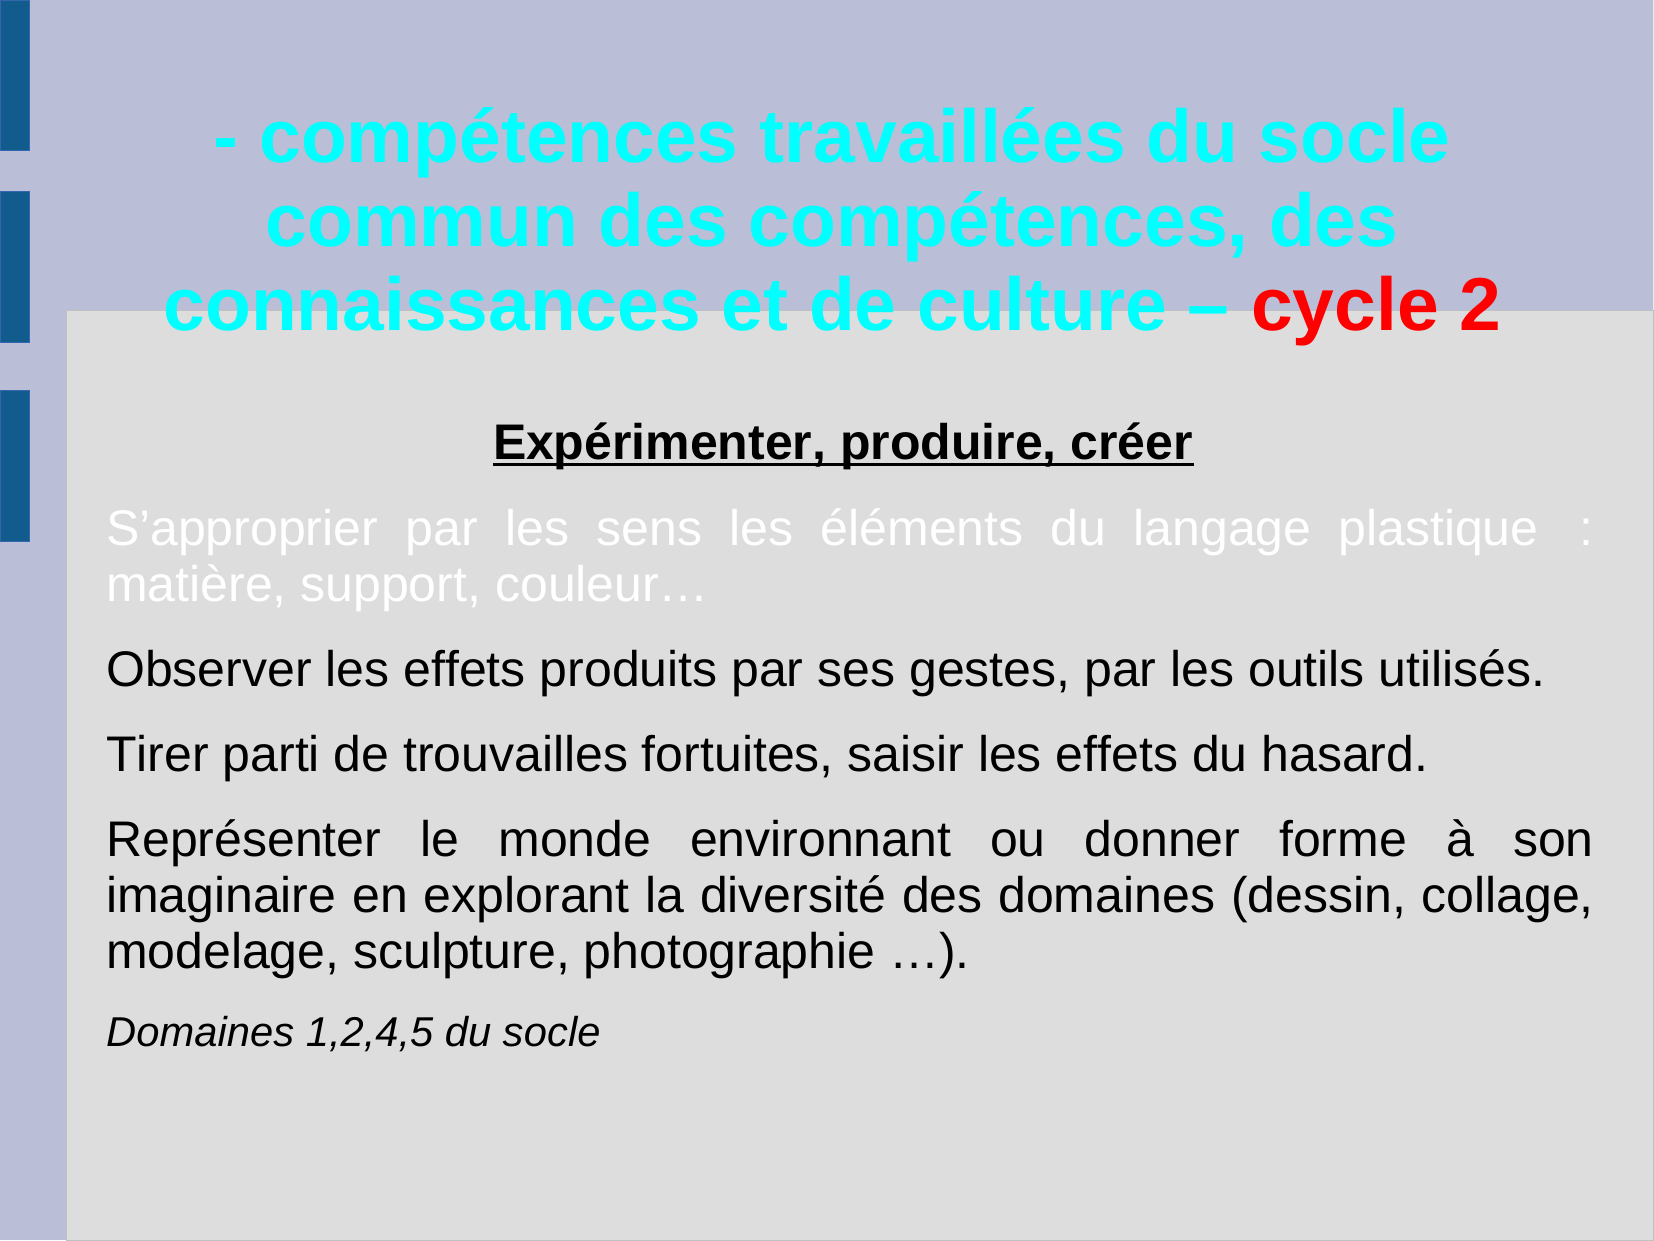

# - compétences travaillées du socle commun des compétences, des connaissances et de culture – cycle 2
Expérimenter, produire, créer
S’approprier par les sens les éléments du langage plastique  : matière, support, couleur…
Observer les effets produits par ses gestes, par les outils utilisés.
Tirer parti de trouvailles fortuites, saisir les effets du hasard.
Représenter le monde environnant ou donner forme à son imaginaire en explorant la diversité des domaines (dessin, collage, modelage, sculpture, photographie …).
Domaines 1,2,4,5 du socle